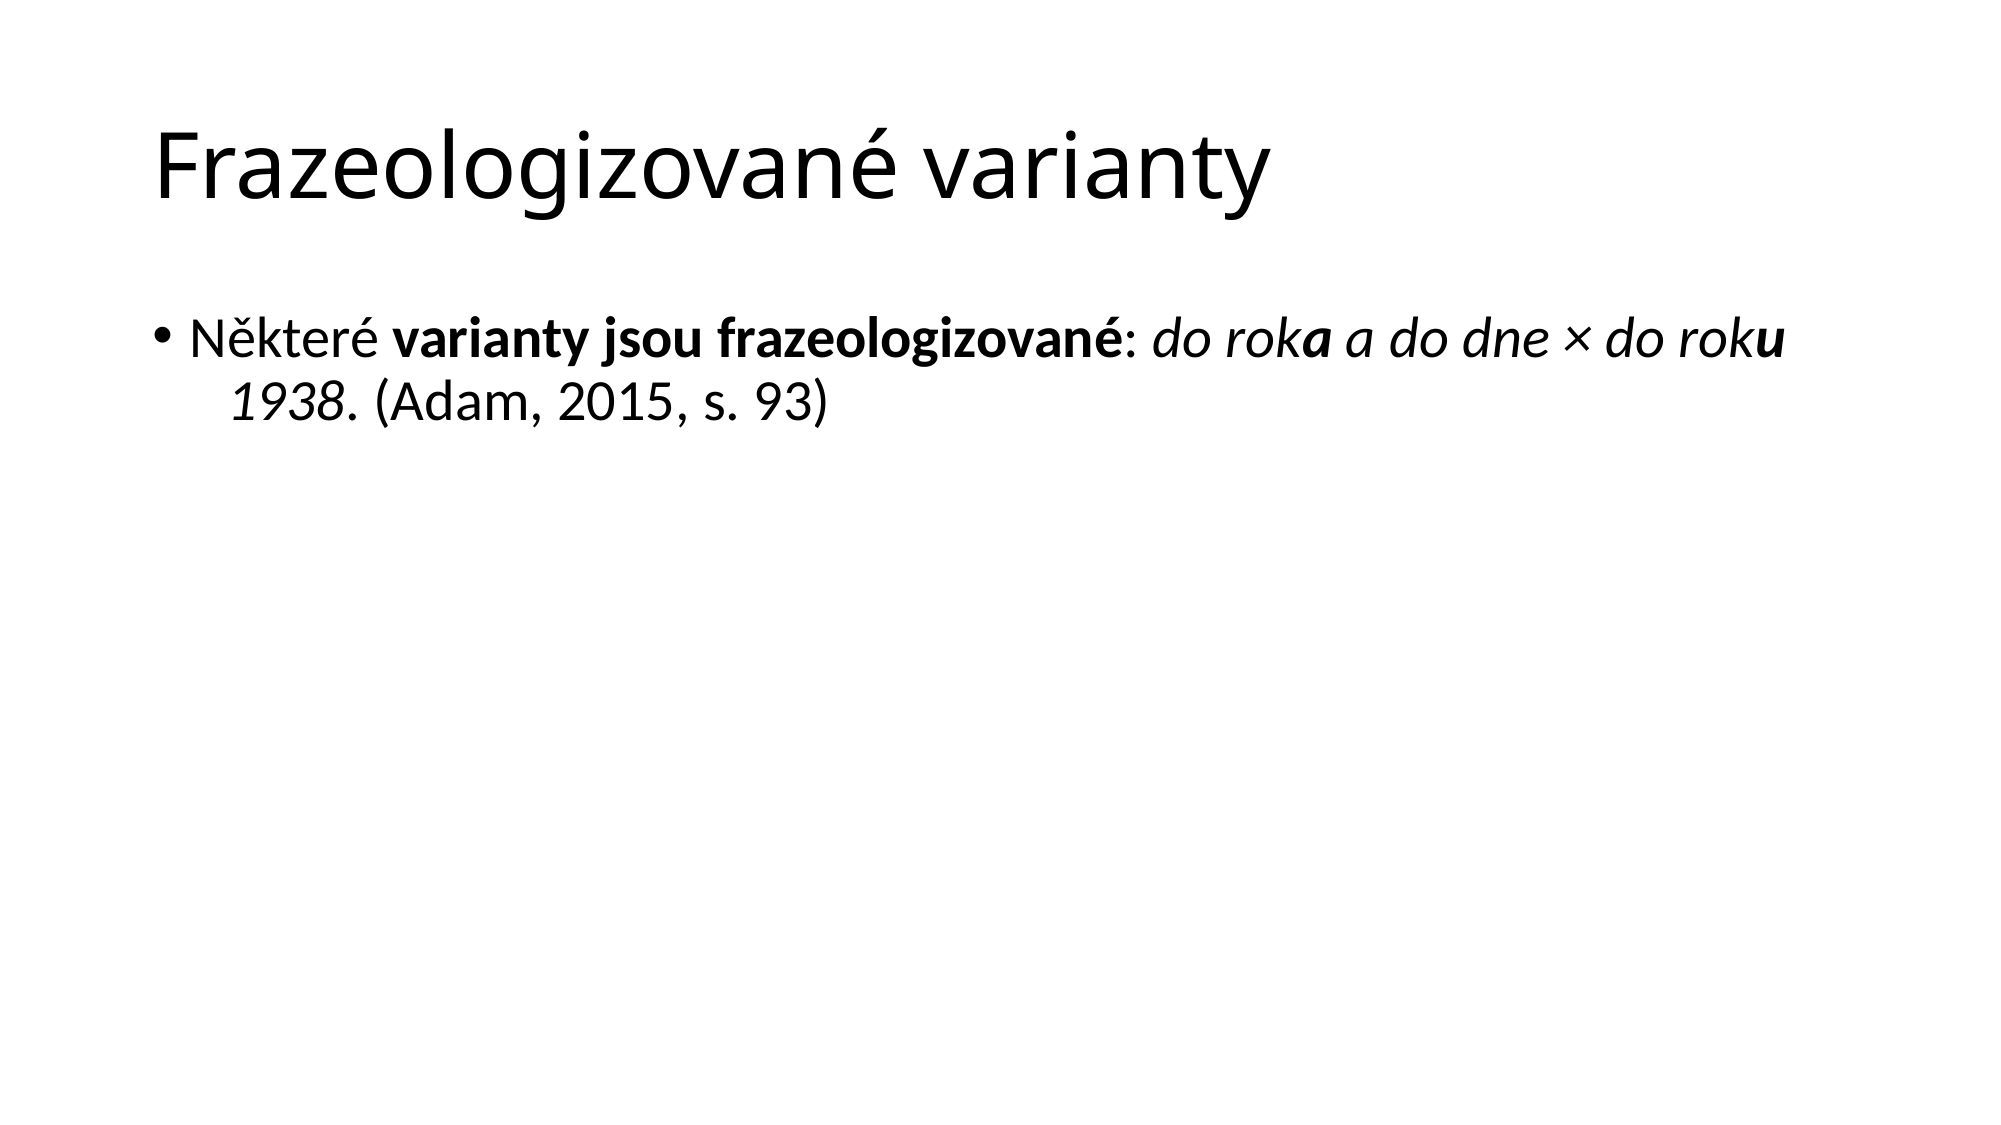

# Frazeologizované varianty
Některé varianty jsou frazeologizované: do roka a do dne × do roku 1938. (Adam, 2015, s. 93)